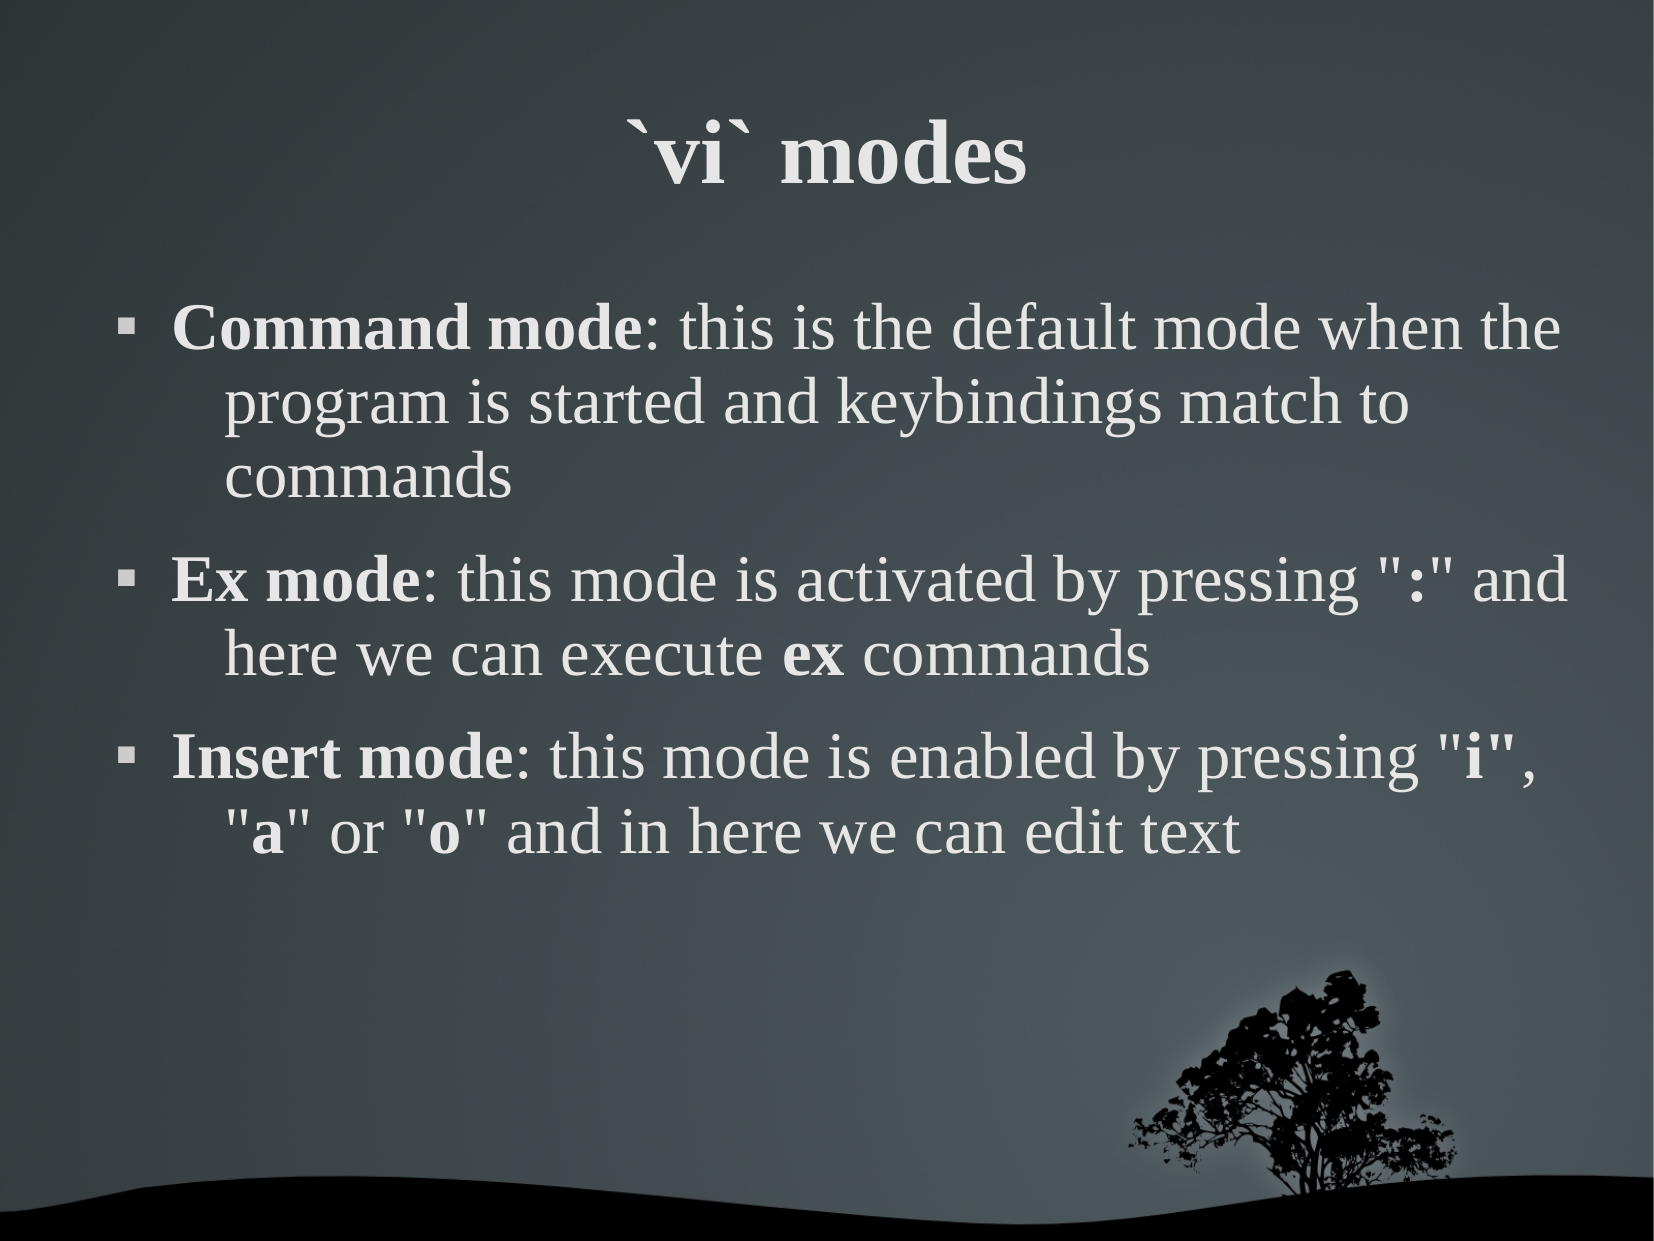

# `vi` modes
Command mode: this is the default mode when the program is started and keybindings match to commands
Ex mode: this mode is activated by pressing ":" and here we can execute ex commands
Insert mode: this mode is enabled by pressing "i", "a" or "o" and in here we can edit text